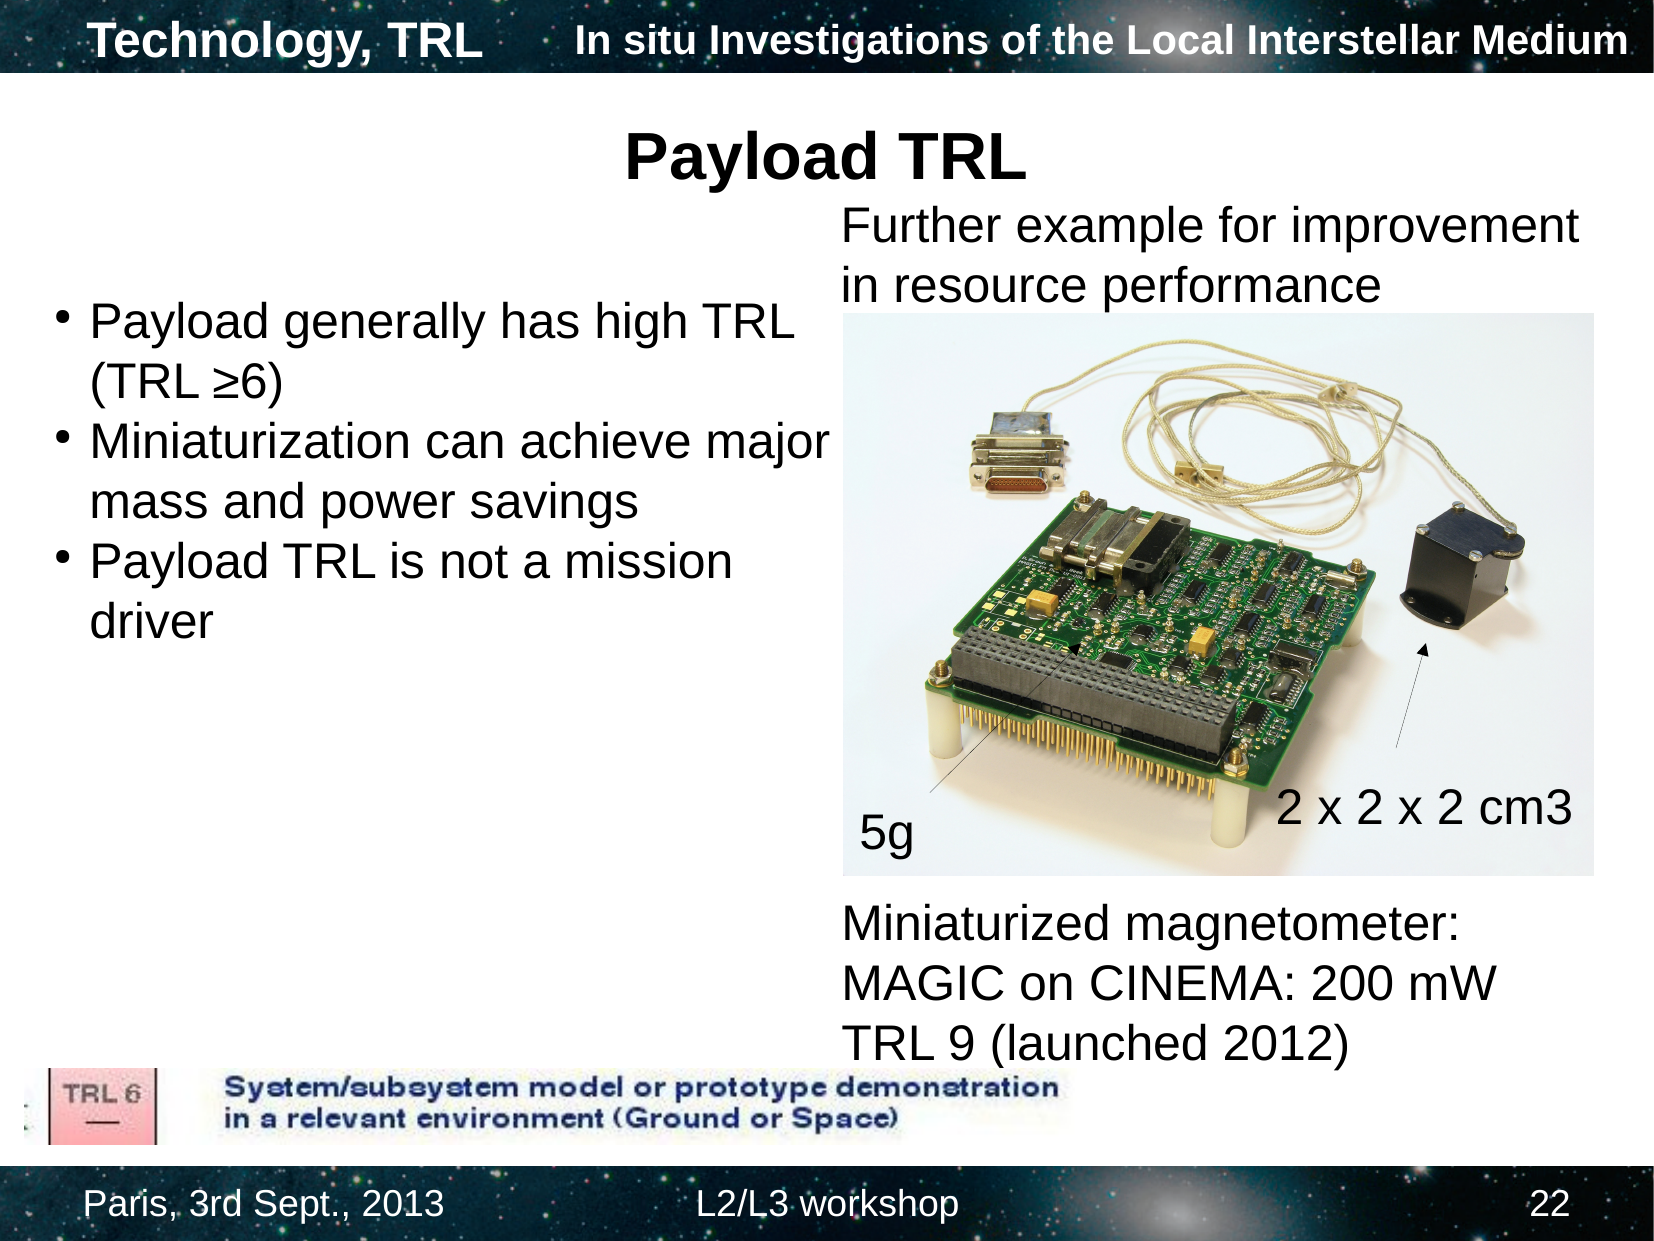

Technology, TRL
Payload TRL
Further example for improvement in resource performance
Payload generally has high TRL (TRL ≥6)
Miniaturization can achieve major mass and power savings
Payload TRL is not a mission driver
2 x 2 x 2 cm3
5g
Miniaturized magnetometer:
MAGIC on CINEMA: 200 mW
TRL 9 (launched 2012)